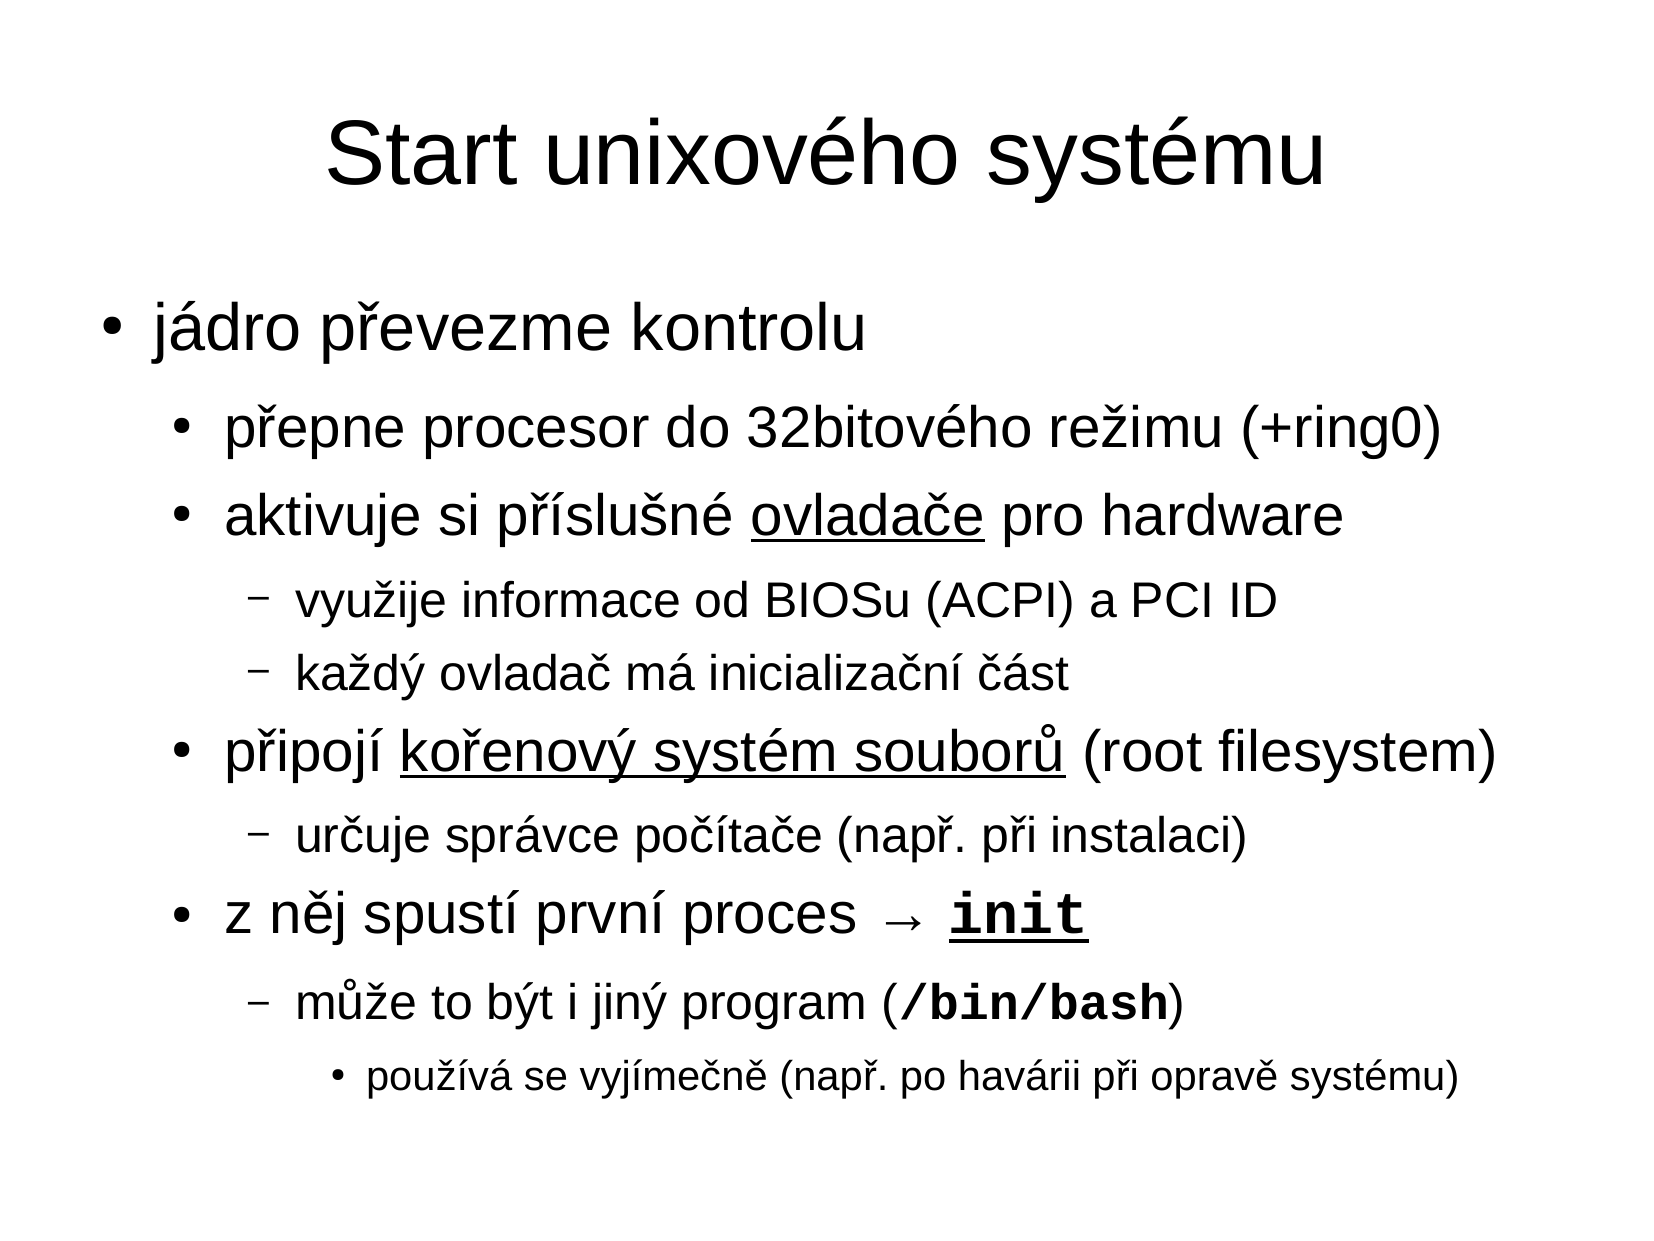

# Start unixového systému
jádro převezme kontrolu
přepne procesor do 32bitového režimu (+ring0)
aktivuje si příslušné ovladače pro hardware
využije informace od BIOSu (ACPI) a PCI ID
každý ovladač má inicializační část
připojí kořenový systém souborů (root filesystem)
určuje správce počítače (např. při instalaci)
z něj spustí první proces → init
může to být i jiný program (/bin/bash)
používá se vyjímečně (např. po havárii při opravě systému)